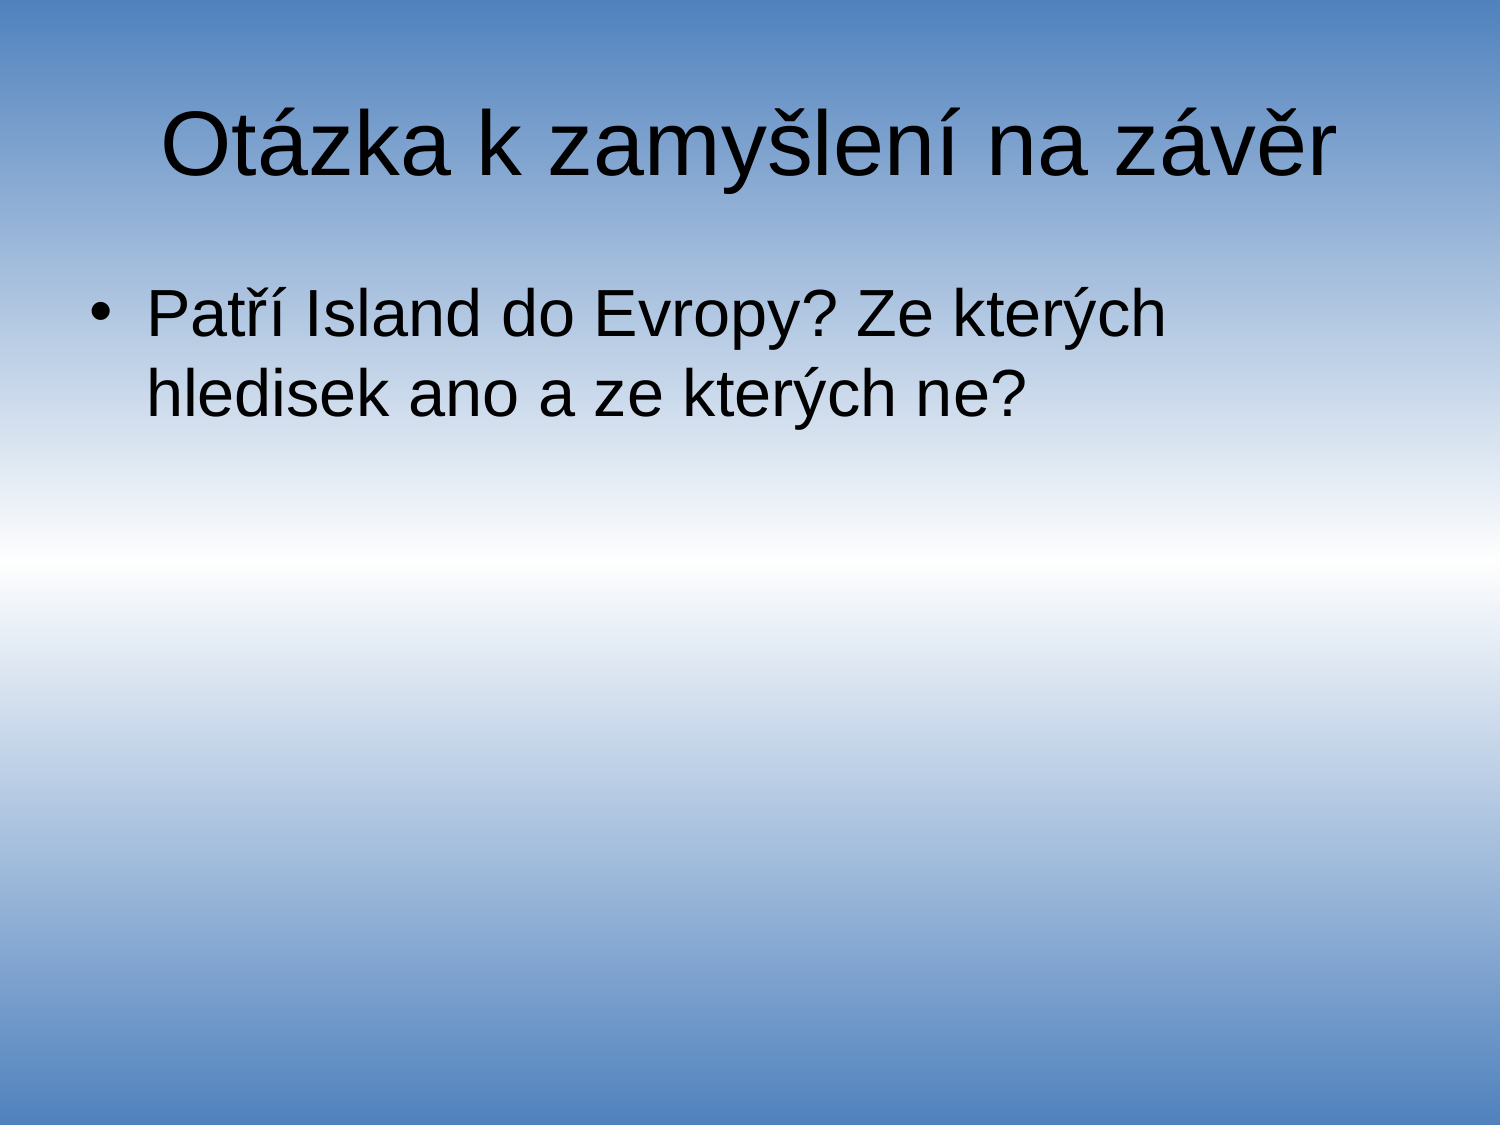

# Otázka k zamyšlení na závěr
Patří Island do Evropy? Ze kterých hledisek ano a ze kterých ne?